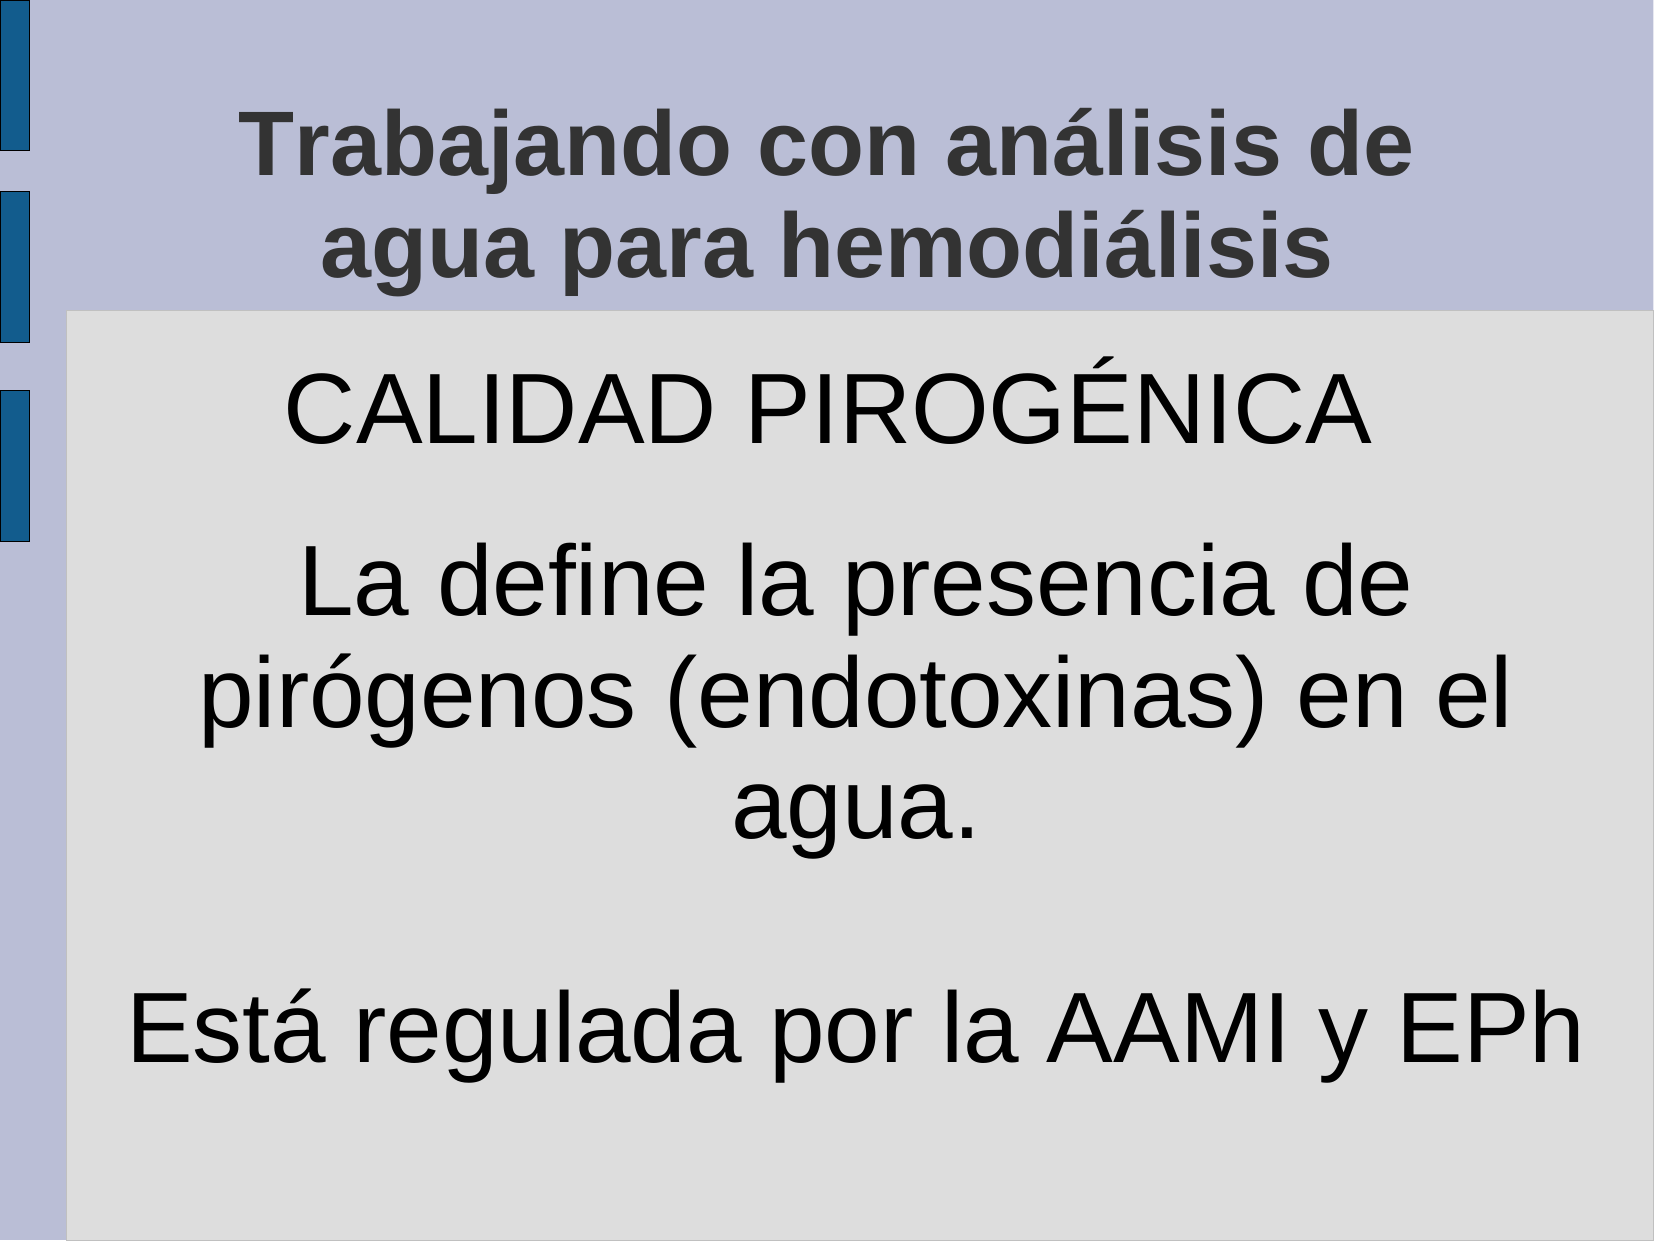

# Trabajando con análisis de agua para hemodiálisis
CALIDAD PIROGÉNICA
La define la presencia de pirógenos (endotoxinas) en el agua.
Está regulada por la AAMI y EPh